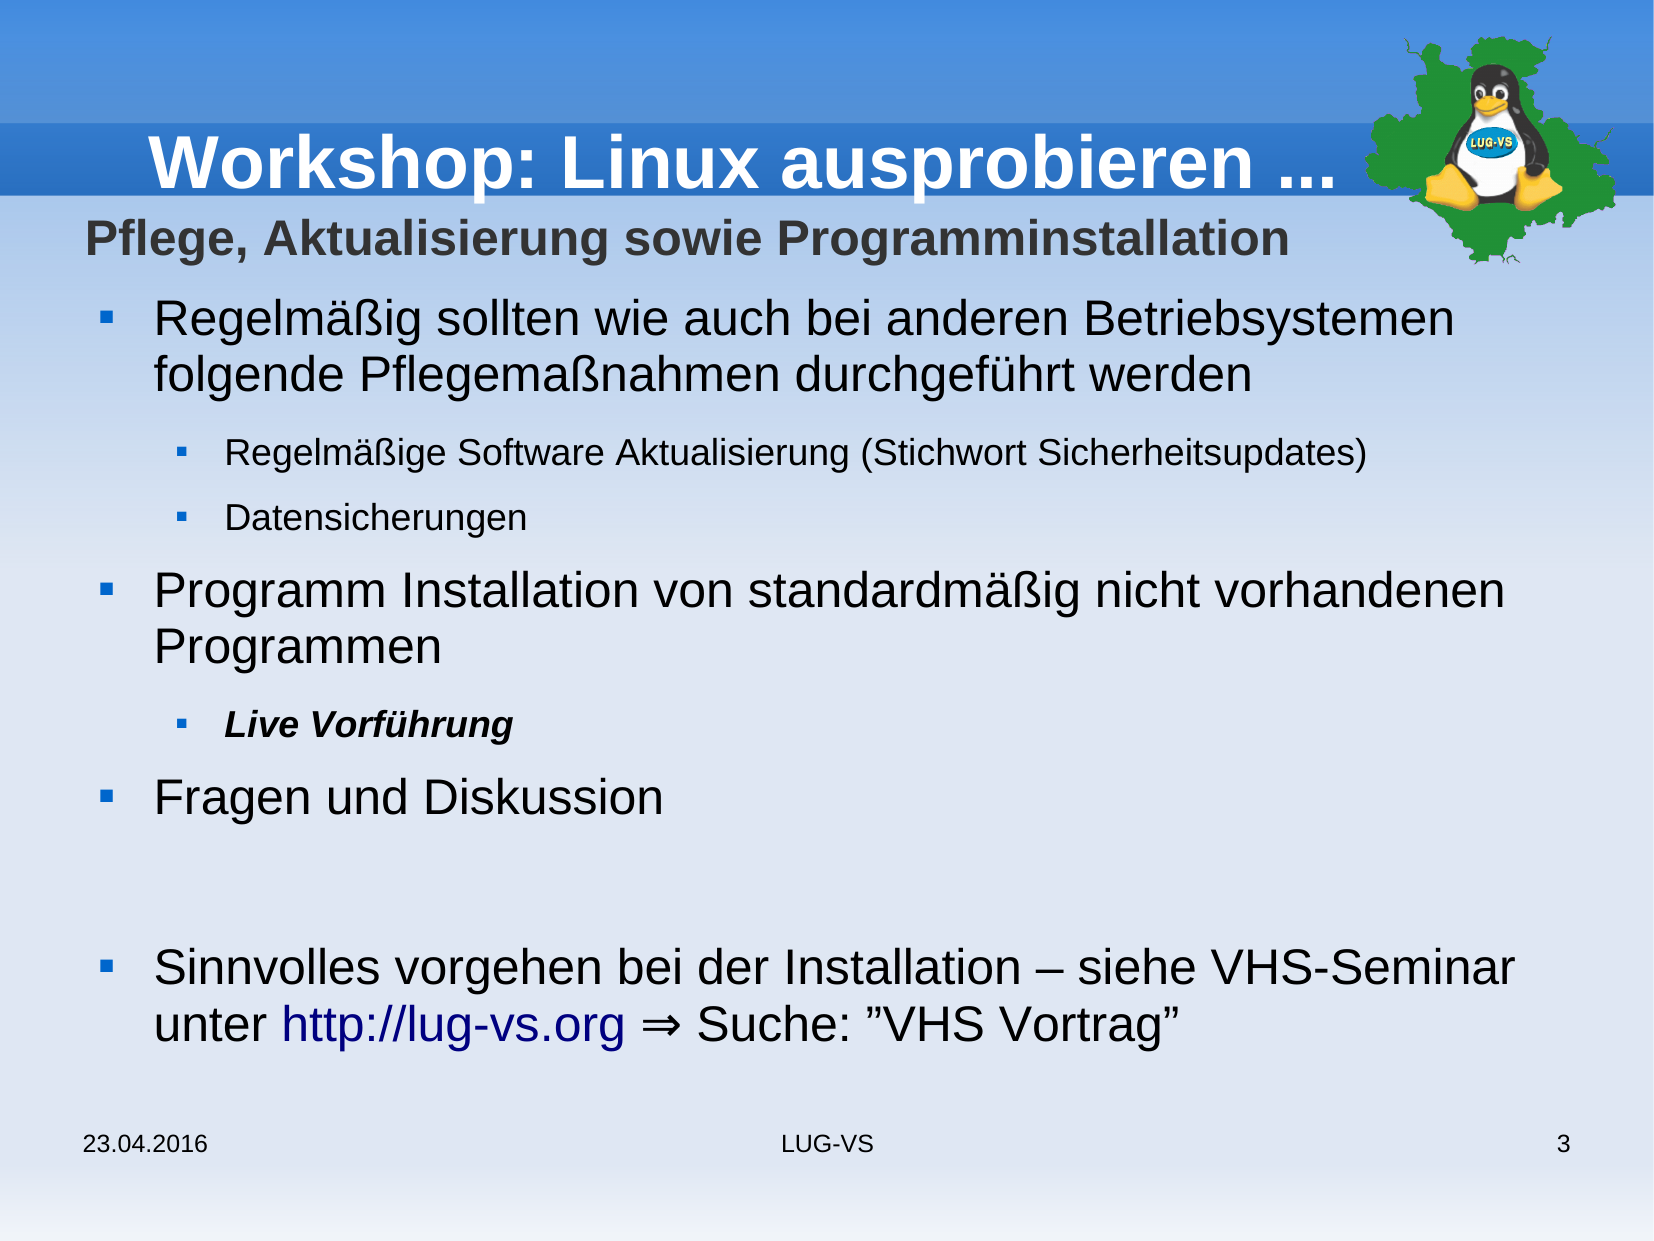

Workshop: Linux ausprobieren ...
Pflege, Aktualisierung sowie Programminstallation
# Regelmäßig sollten wie auch bei anderen Betriebsystemen folgende Pflegemaßnahmen durchgeführt werden
Regelmäßige Software Aktualisierung (Stichwort Sicherheitsupdates)
Datensicherungen
Programm Installation von standardmäßig nicht vorhandenen Programmen
Live Vorführung
Fragen und Diskussion
Sinnvolles vorgehen bei der Installation – siehe VHS-Seminar
unter http://lug-vs.org ⇒ Suche: ”VHS Vortrag”
23.04.2016
LUG-VS
3